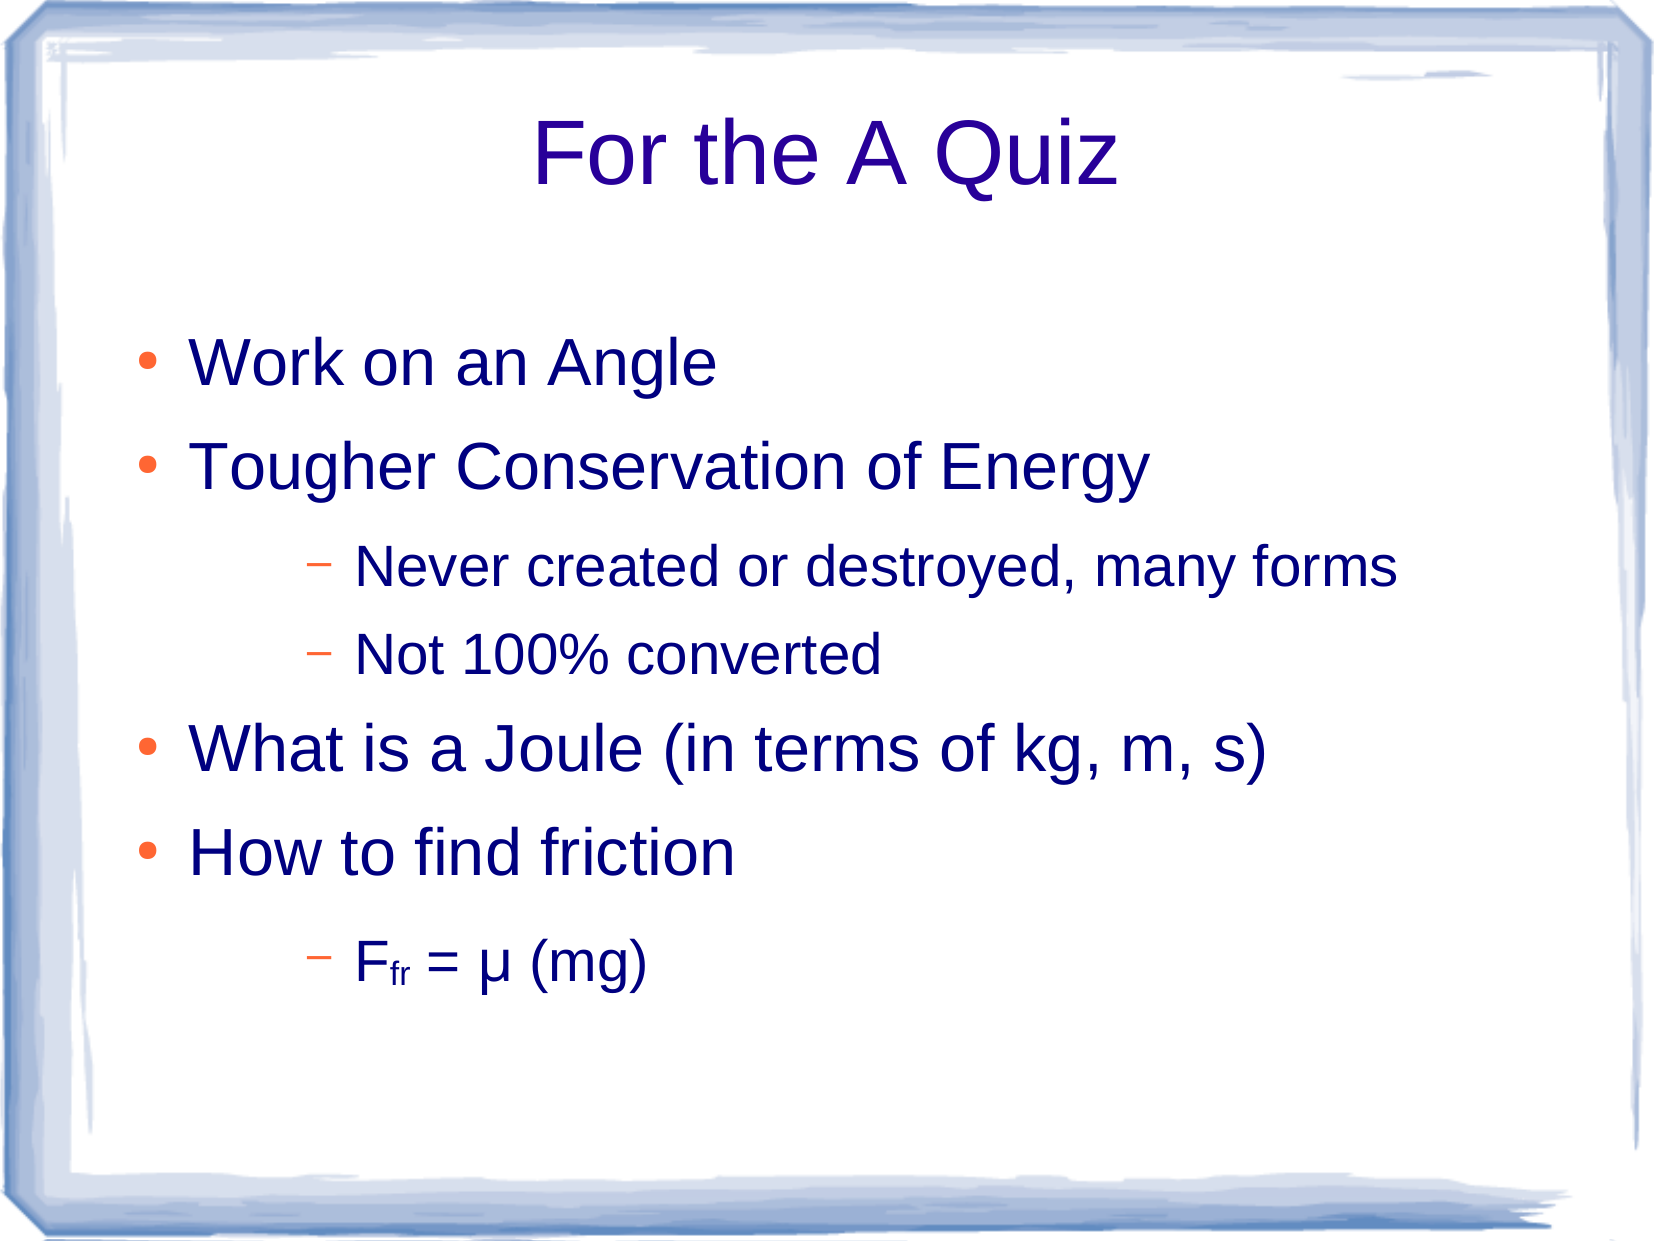

# For the A Quiz
Work on an Angle
Tougher Conservation of Energy
Never created or destroyed, many forms
Not 100% converted
What is a Joule (in terms of kg, m, s)
How to find friction
Ffr = μ (mg)